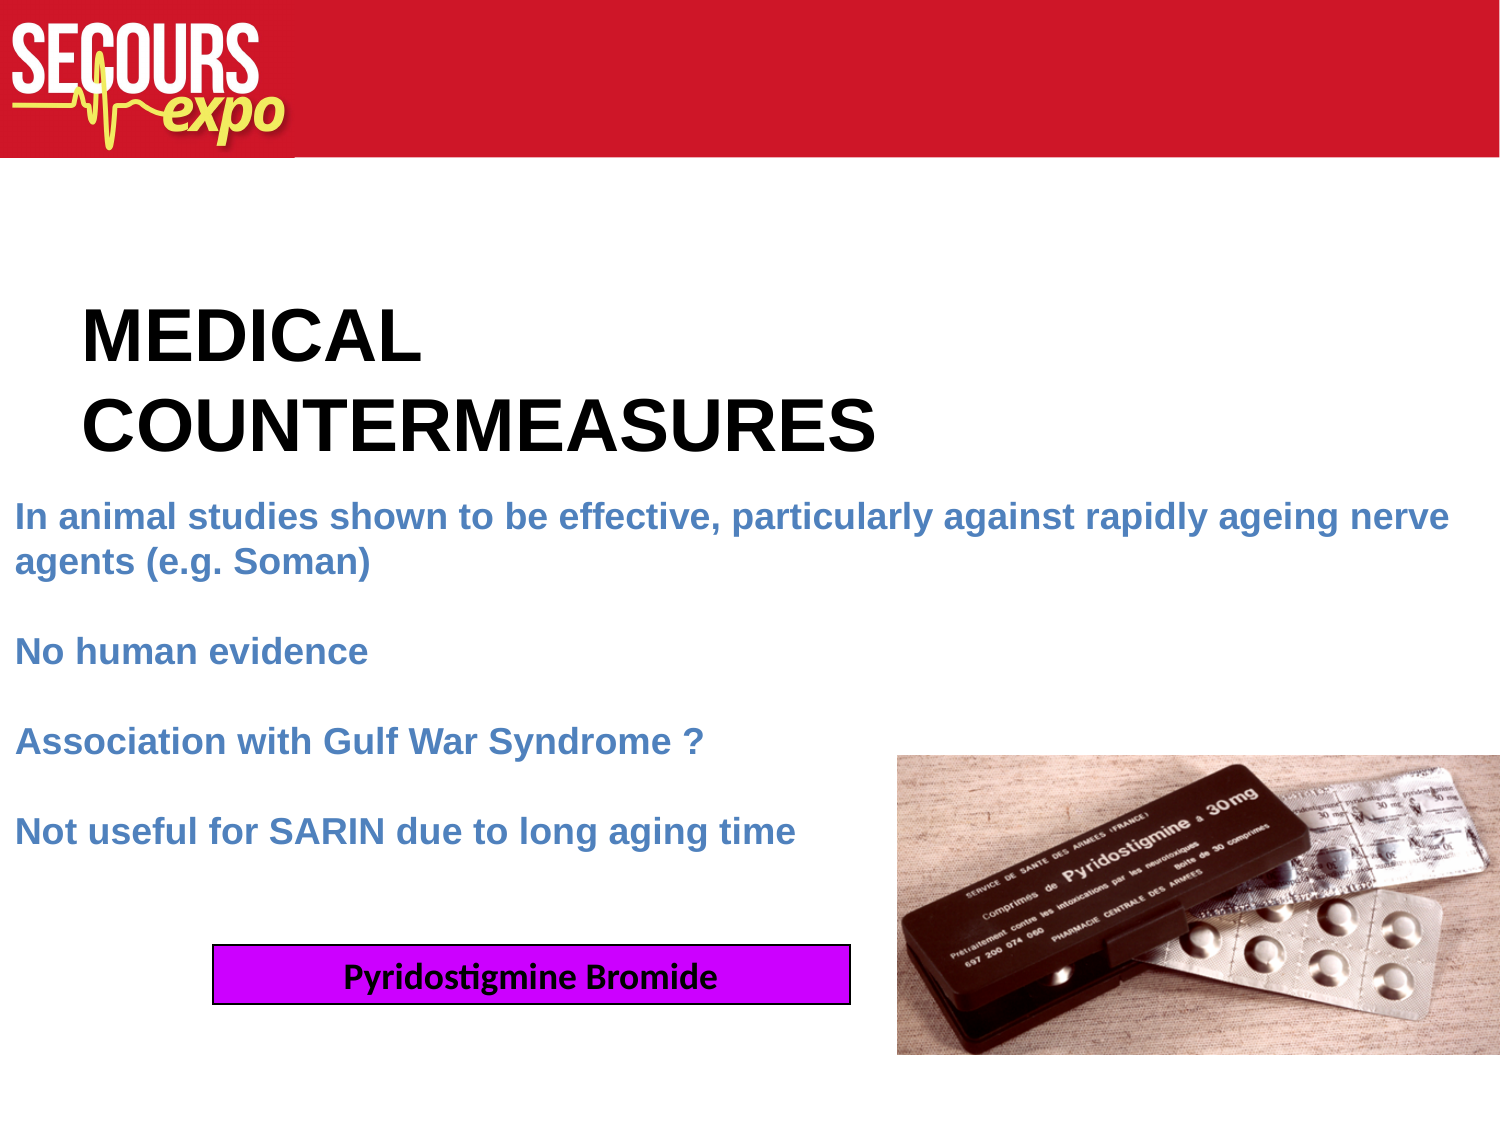

MEDICAL COUNTERMEASURES
In animal studies shown to be effective, particularly against rapidly ageing nerve agents (e.g. Soman)
No human evidence
Association with Gulf War Syndrome ?
Not useful for SARIN due to long aging time
Pyridostigmine Bromide
DATE